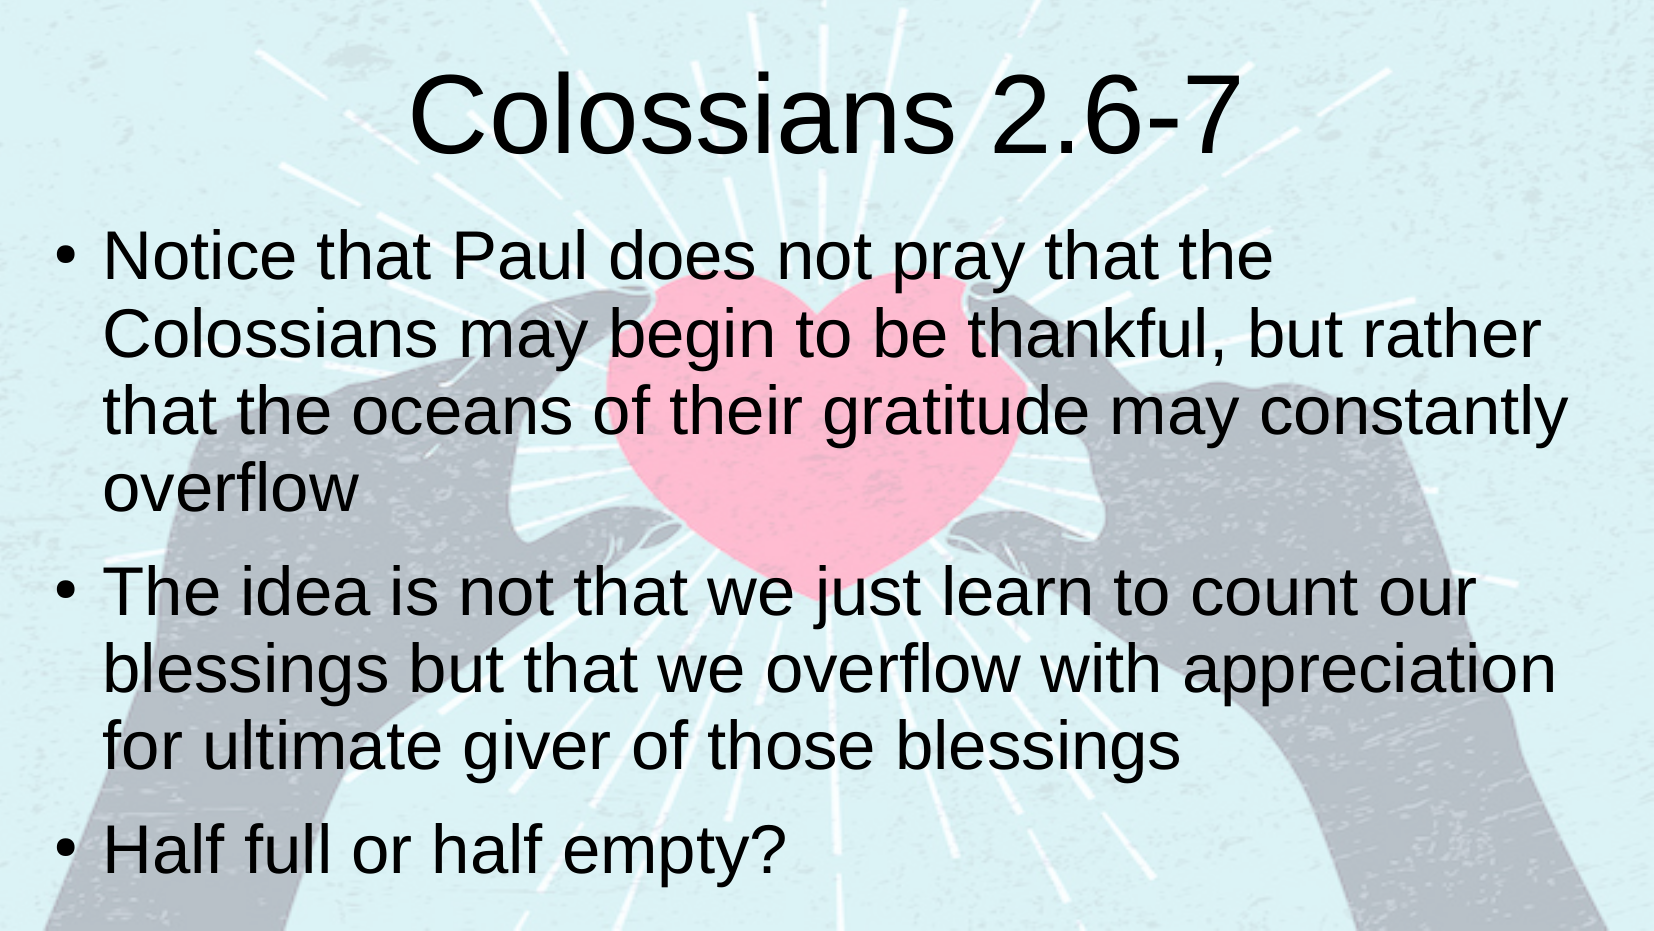

# Colossians 2.6-7
Notice that Paul does not pray that the Colossians may begin to be thankful, but rather that the oceans of their gratitude may constantly overflow
The idea is not that we just learn to count our blessings but that we overflow with appreciation for ultimate giver of those blessings
Half full or half empty?